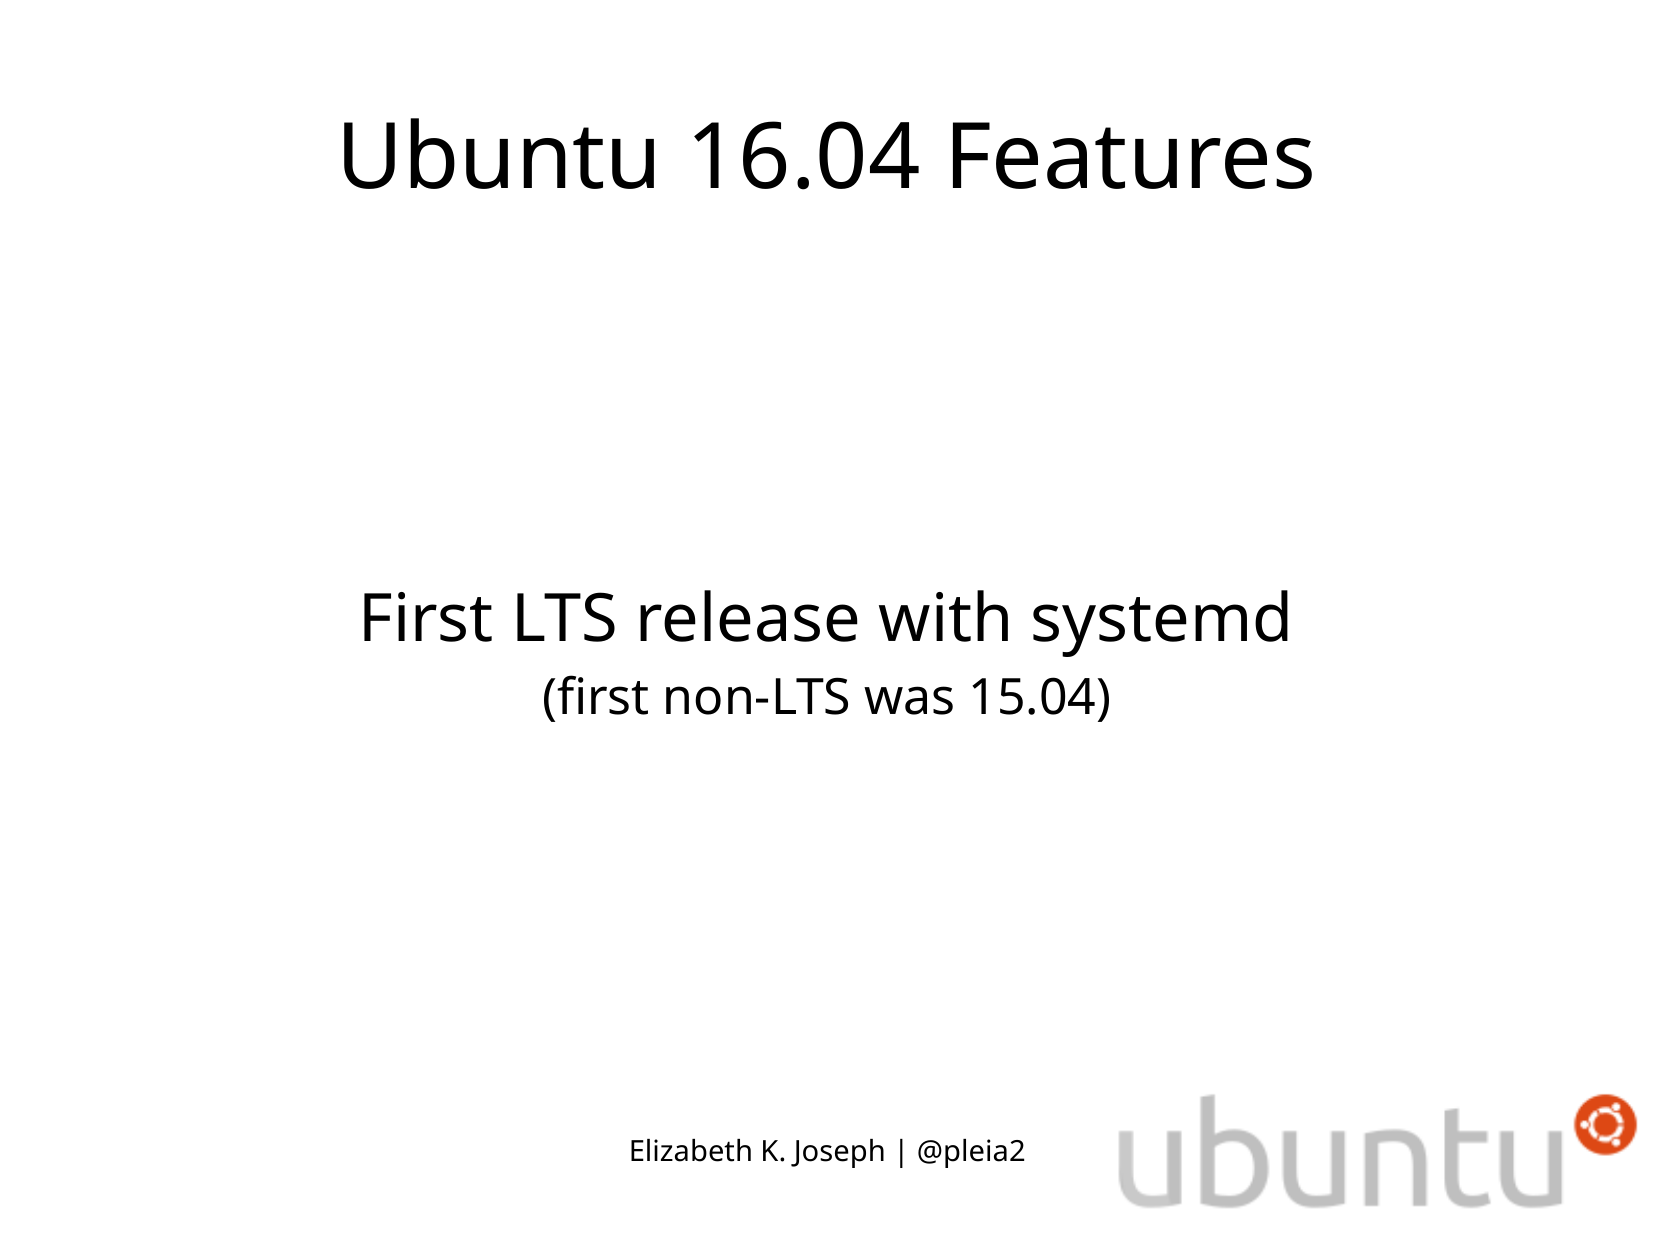

# Ubuntu 16.04 Features
First LTS release with systemd
(first non-LTS was 15.04)
Elizabeth K. Joseph | @pleia2